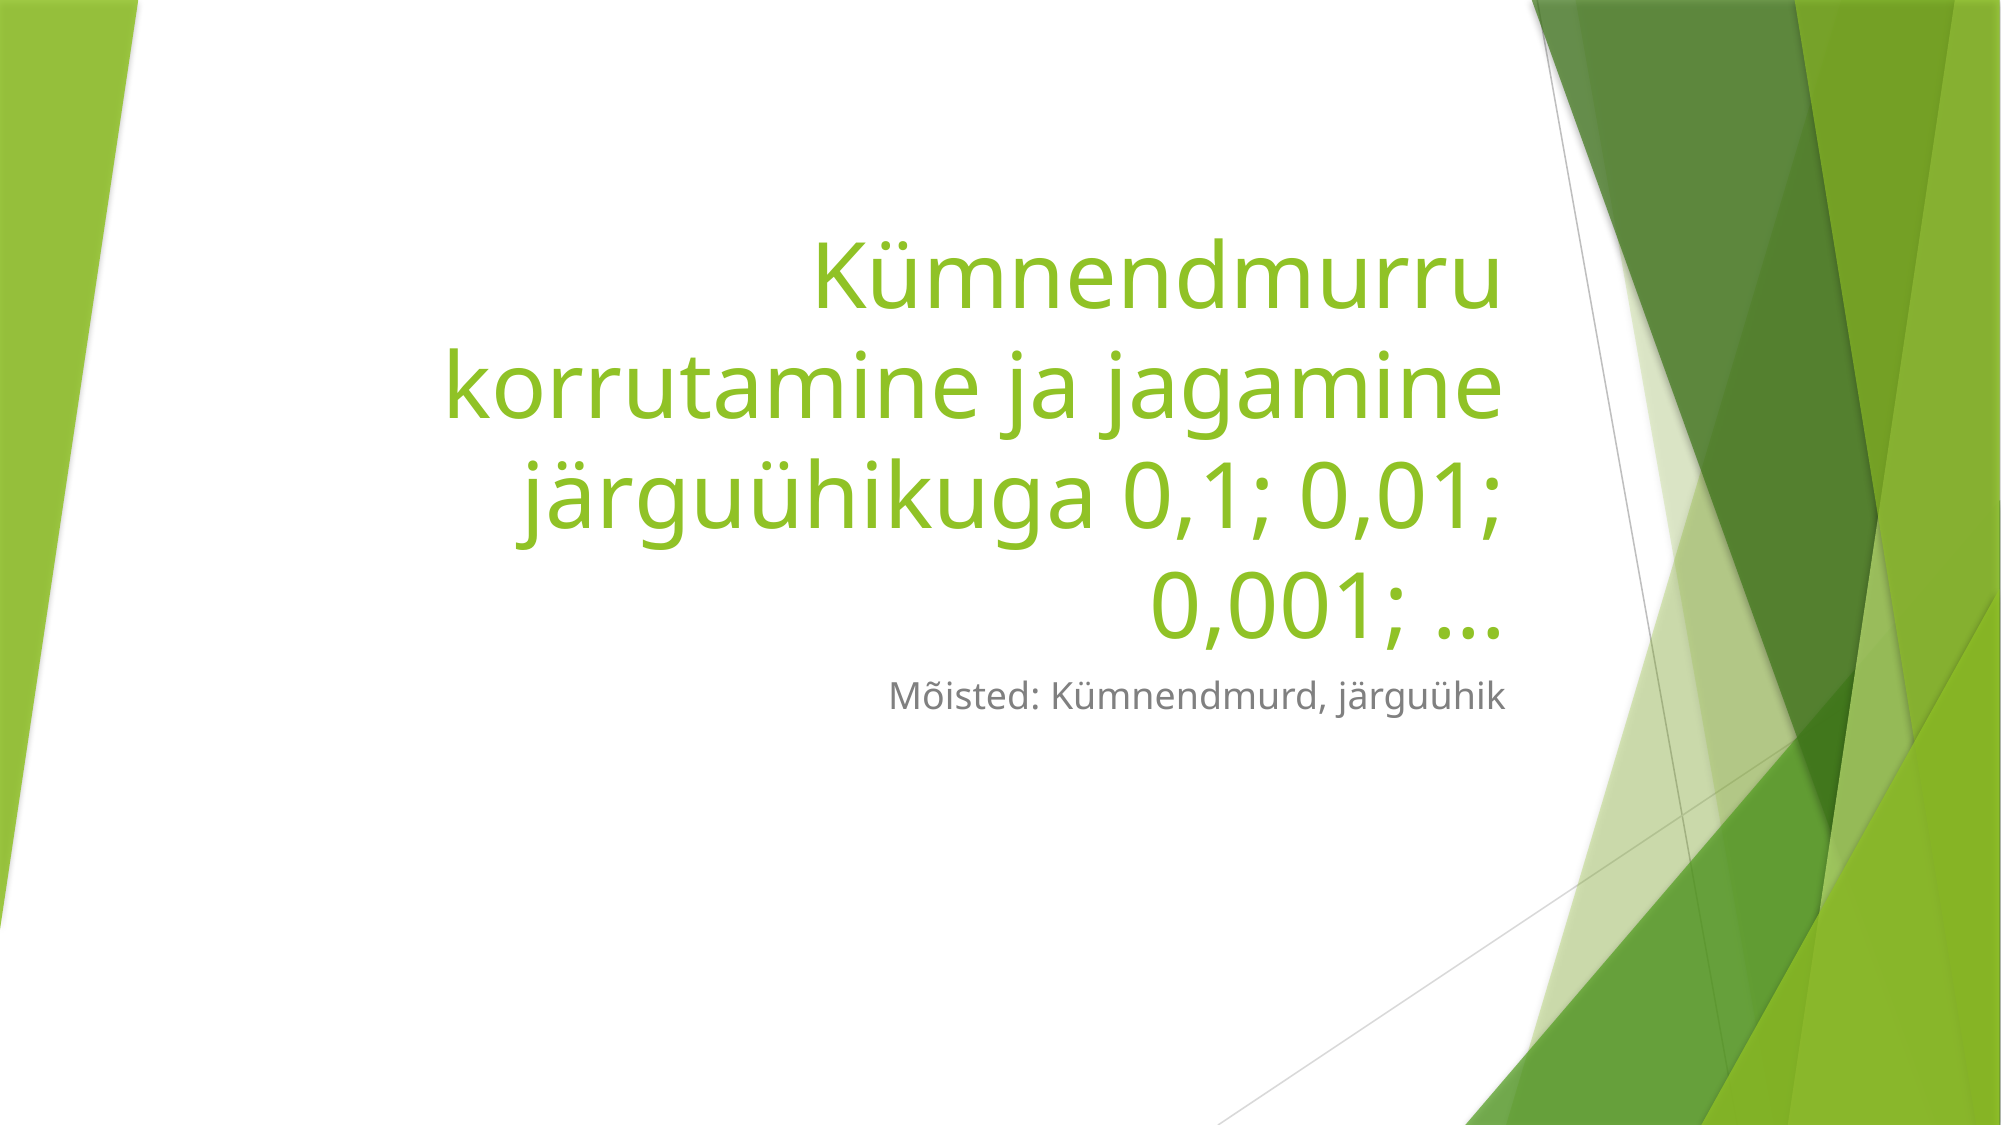

# Kümnendmurru korrutamine ja jagamine järguühikuga 0,1; 0,01; 0,001; ...
Mõisted: Kümnendmurd, järguühik